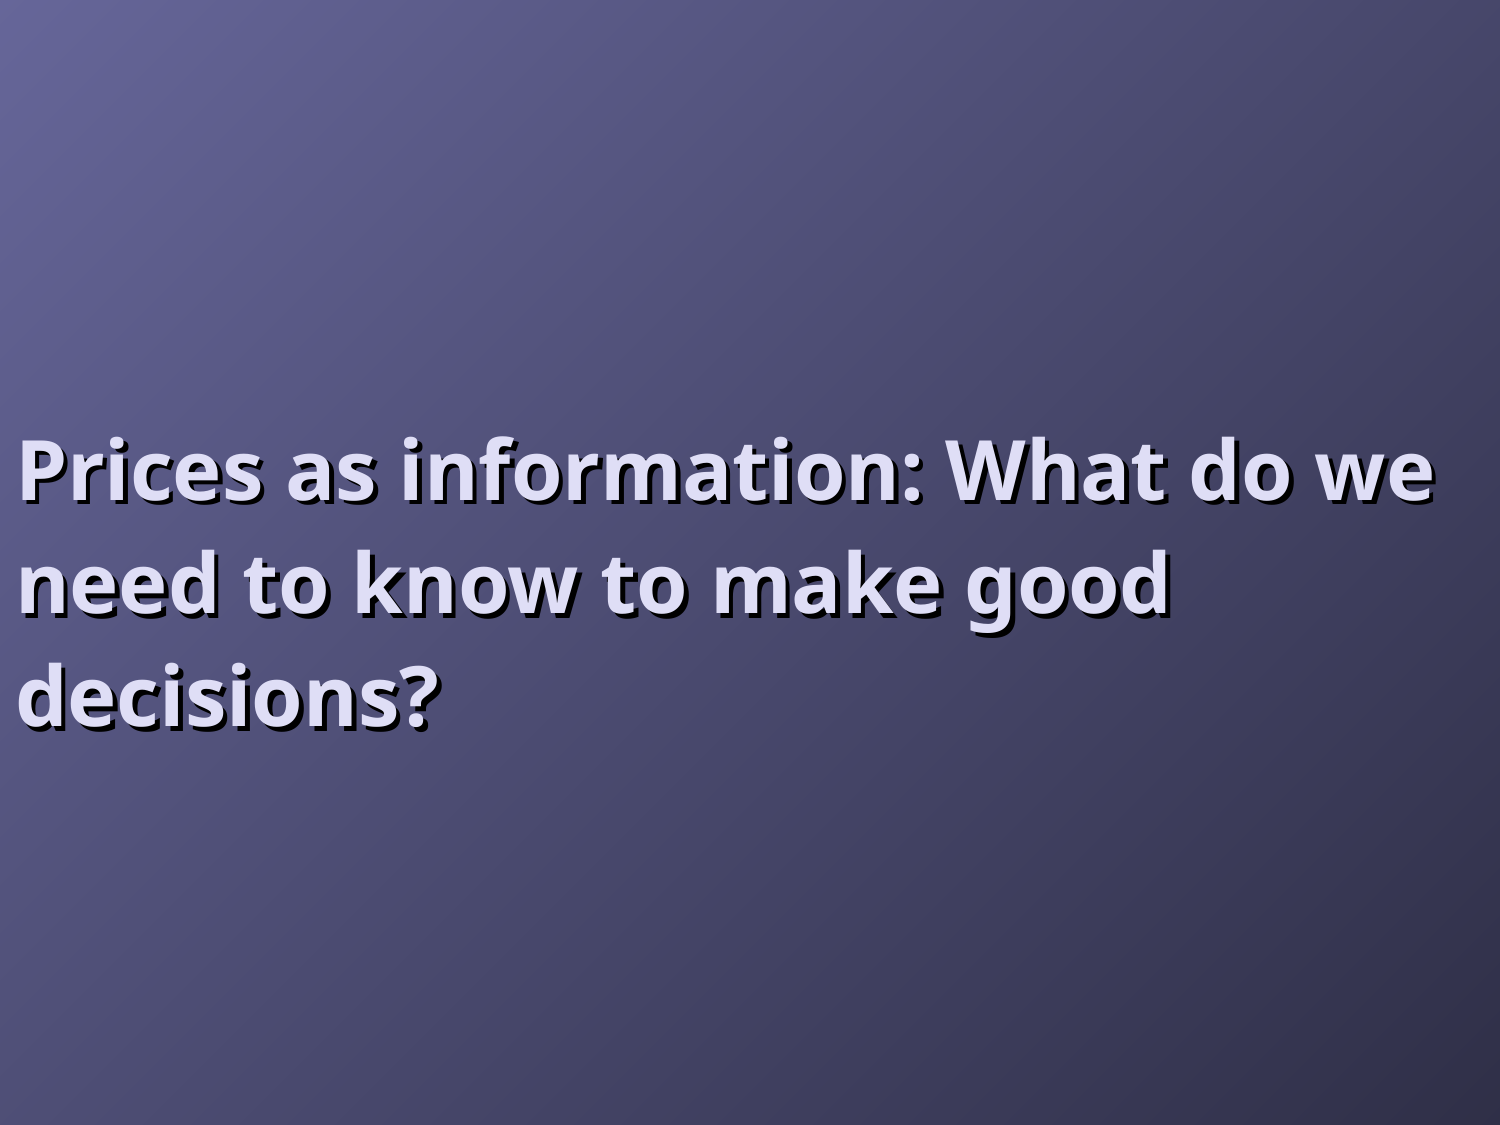

# Prices as information: What do we need to know to make good decisions?